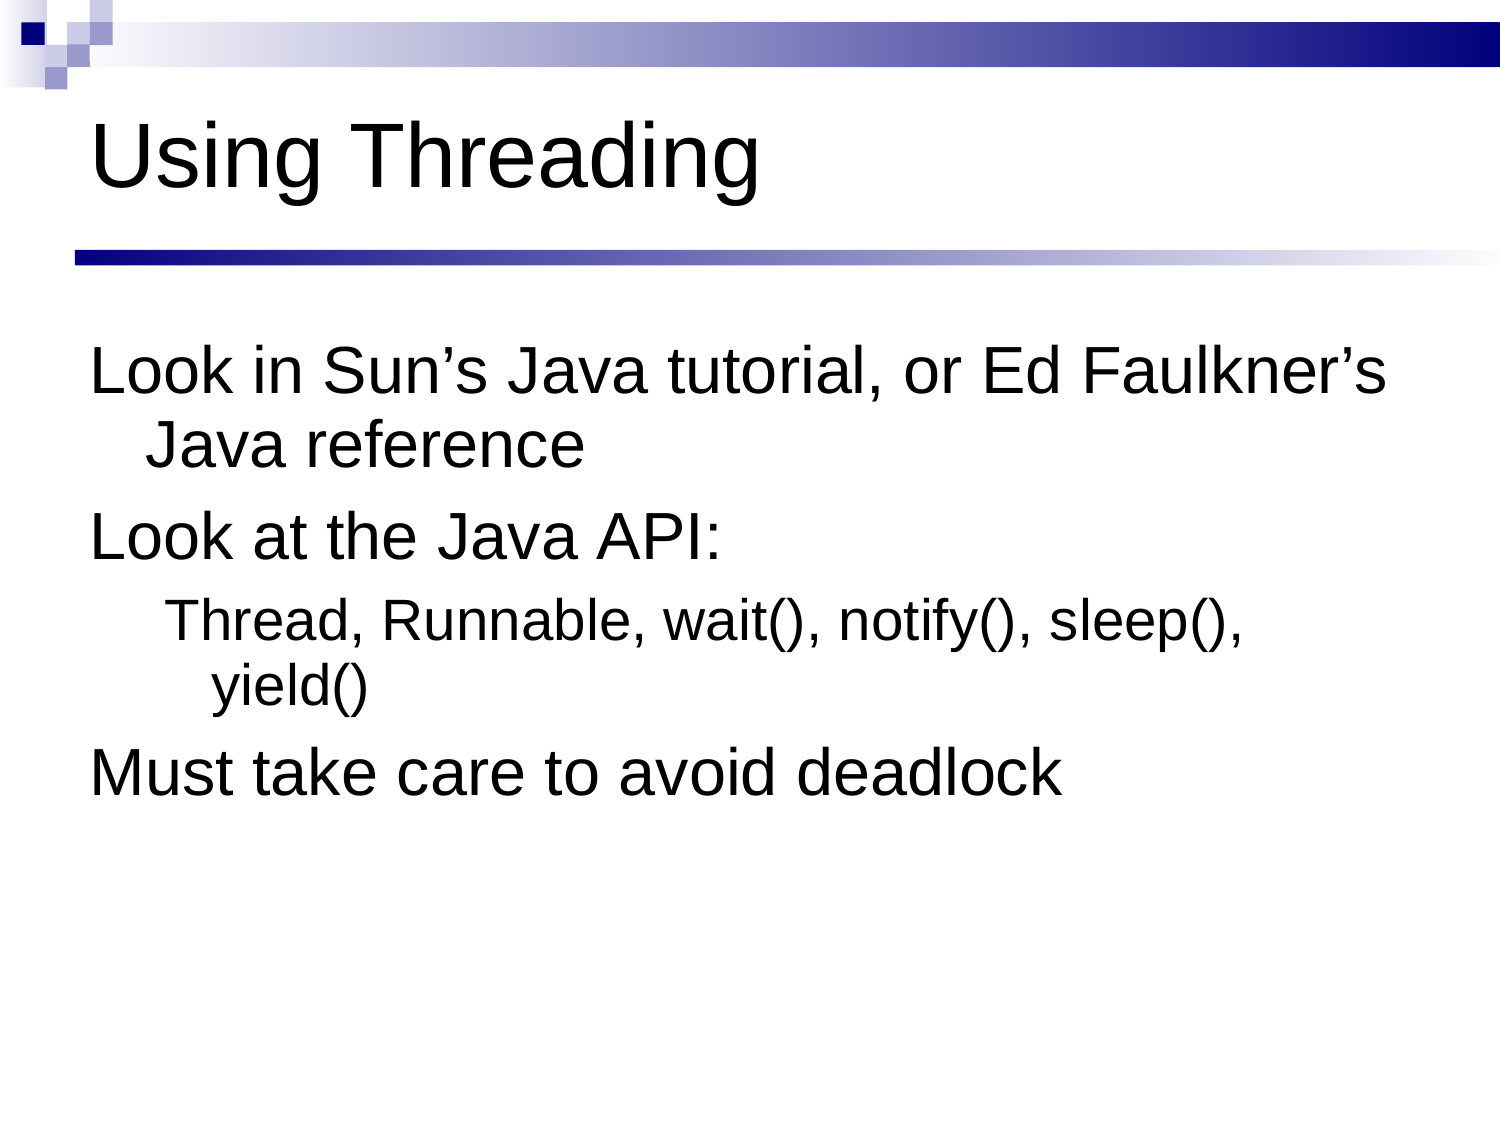

# Using Threading
Look in Sun’s Java tutorial, or Ed Faulkner’s Java reference
Look at the Java API:
Thread, Runnable, wait(), notify(), sleep(), yield()
Must take care to avoid deadlock